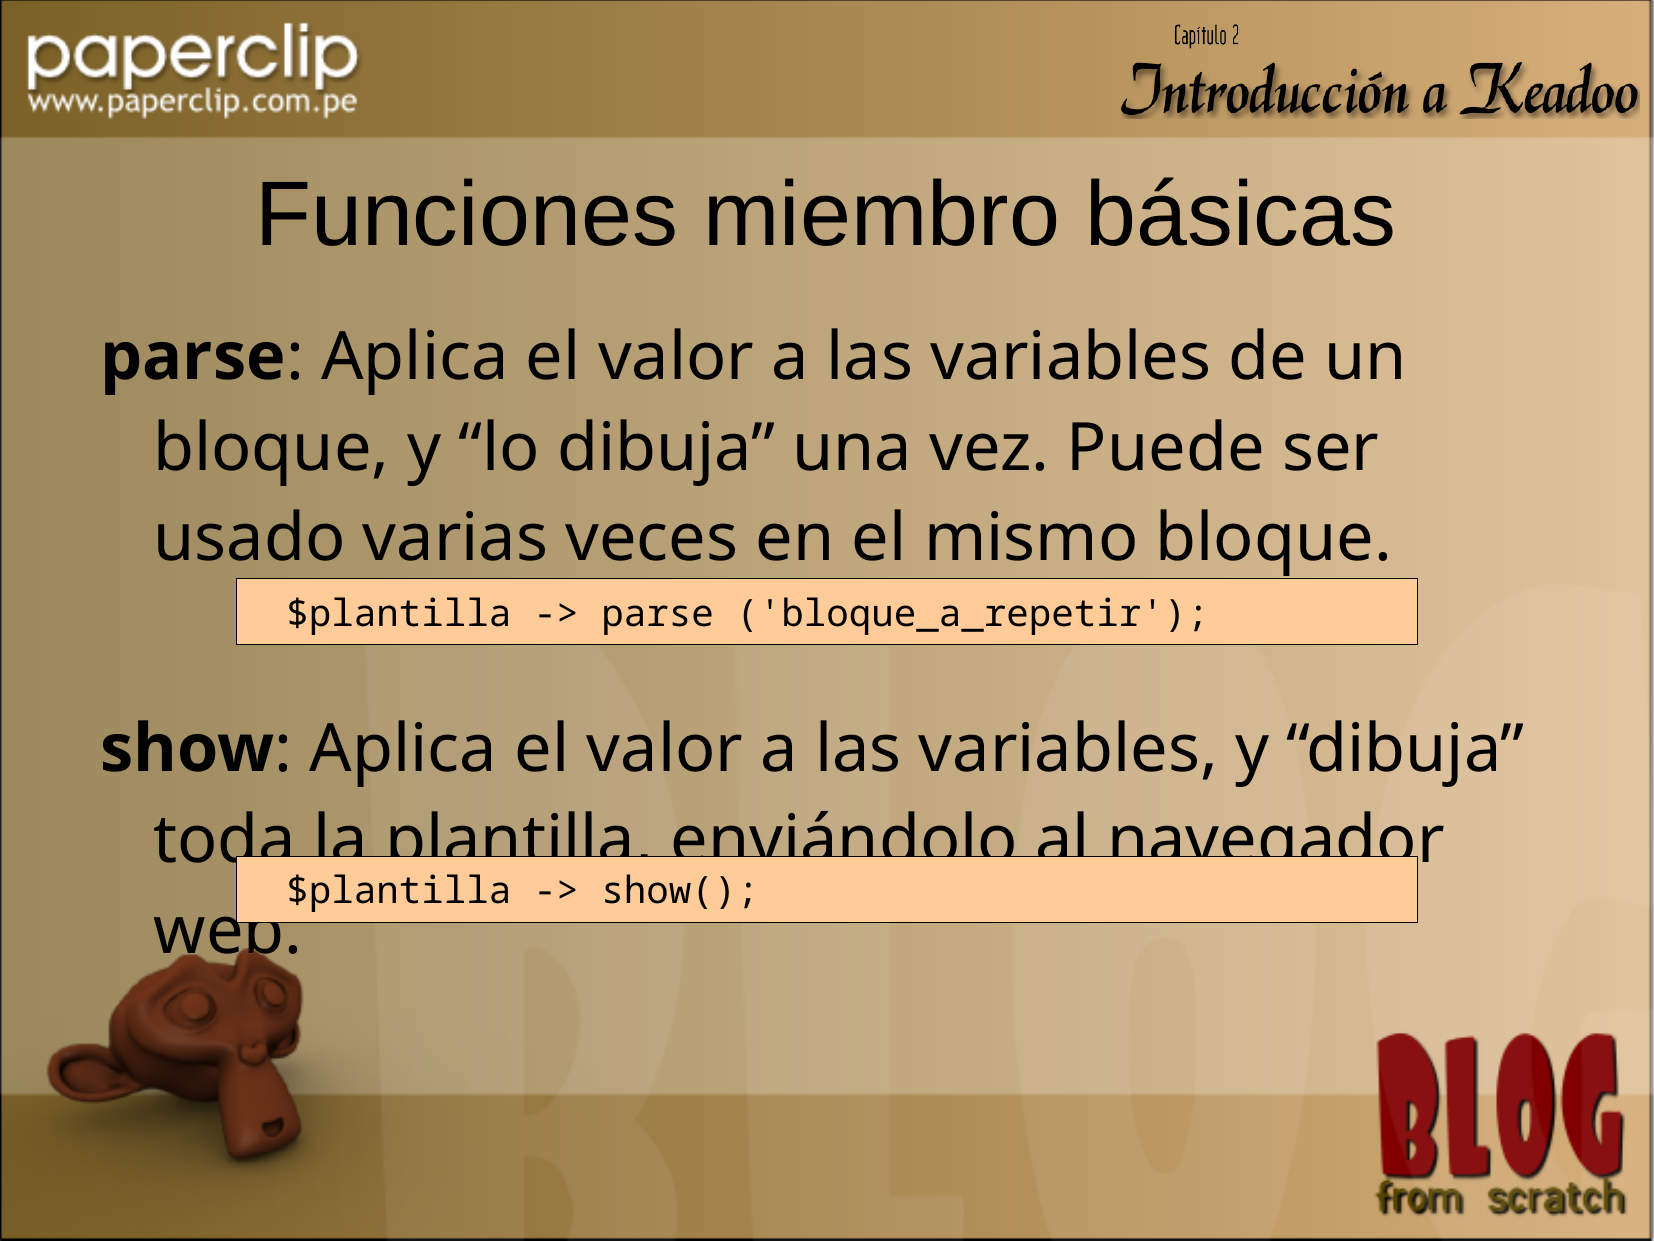

# Funciones miembro básicas
parse: Aplica el valor a las variables de un bloque, y “lo dibuja” una vez. Puede ser usado varias veces en el mismo bloque.
show: Aplica el valor a las variables, y “dibuja” toda la plantilla, enviándolo al navegador web.
$plantilla -> parse ('bloque_a_repetir');
$plantilla -> show();